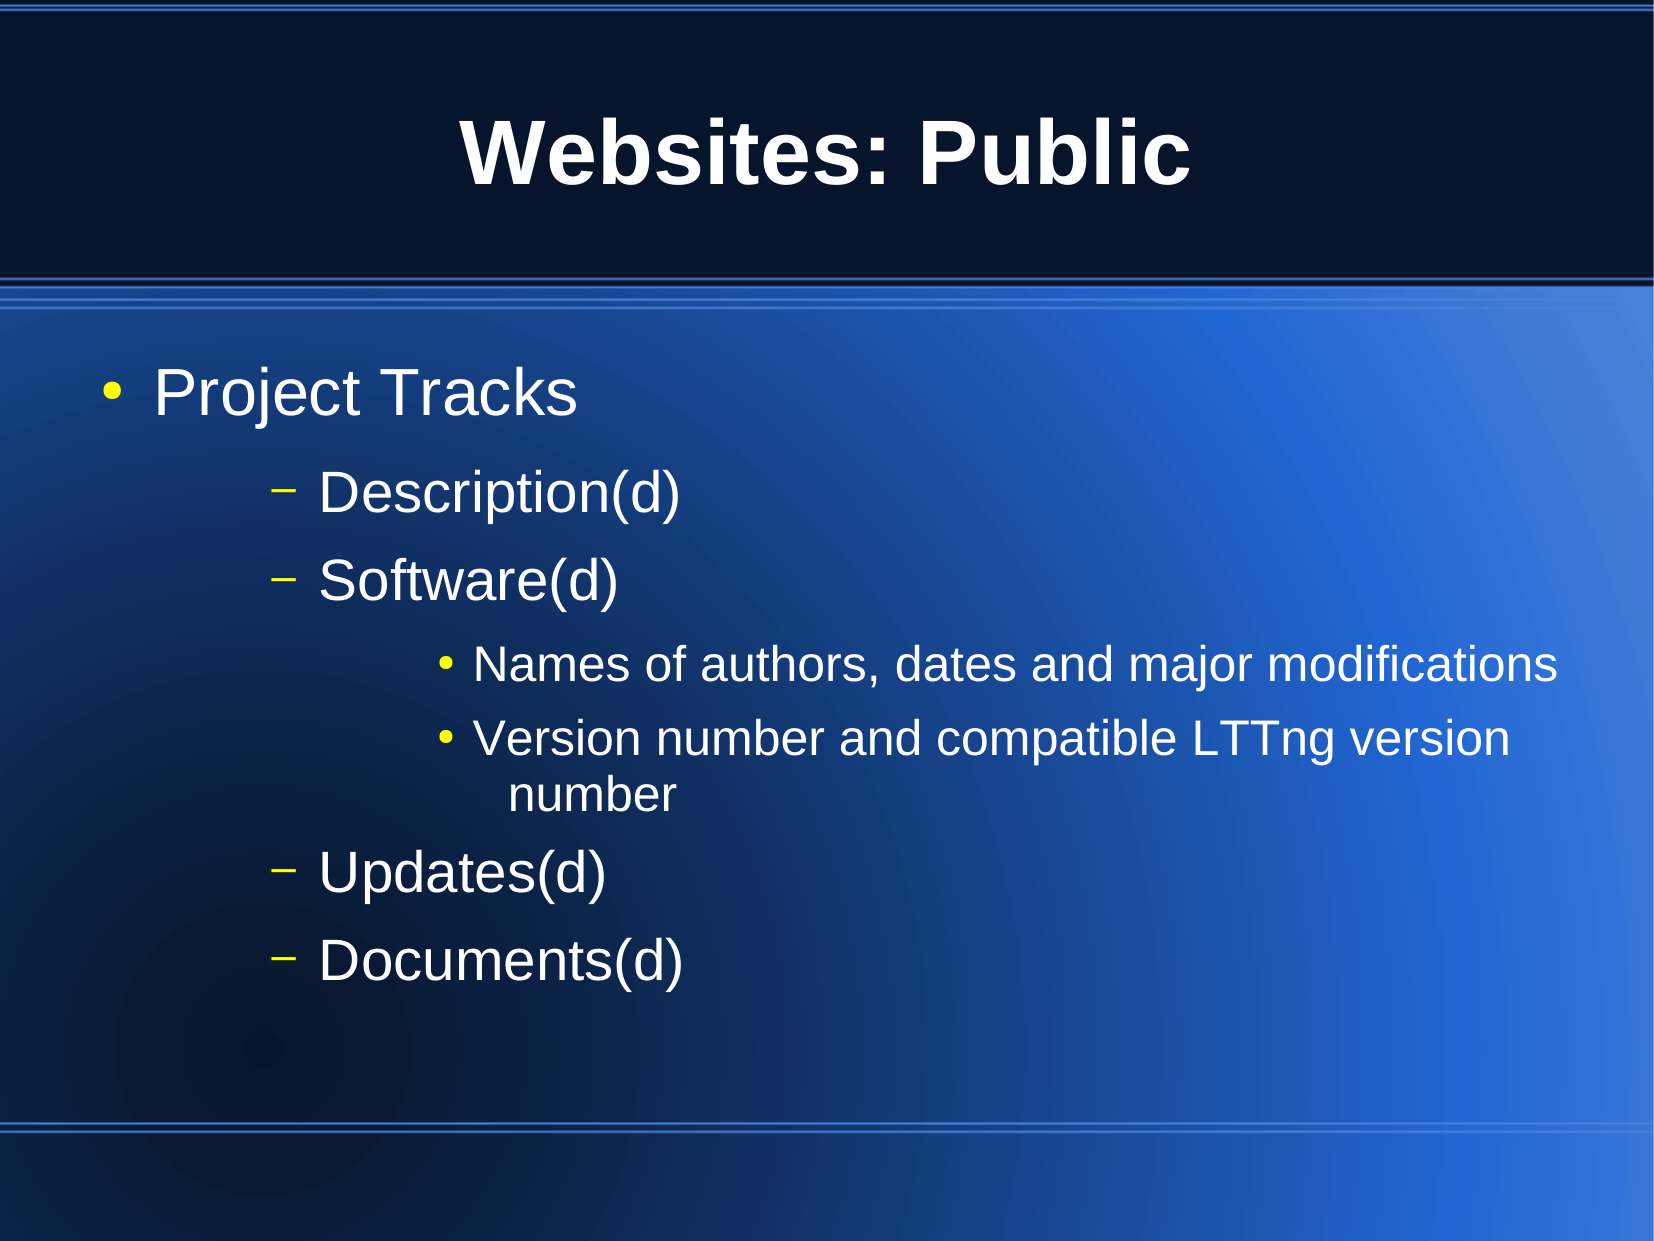

# Websites: Public
Project Tracks
Description(d)
Software(d)
Names of authors, dates and major modifications
Version number and compatible LTTng version number
Updates(d)
Documents(d)